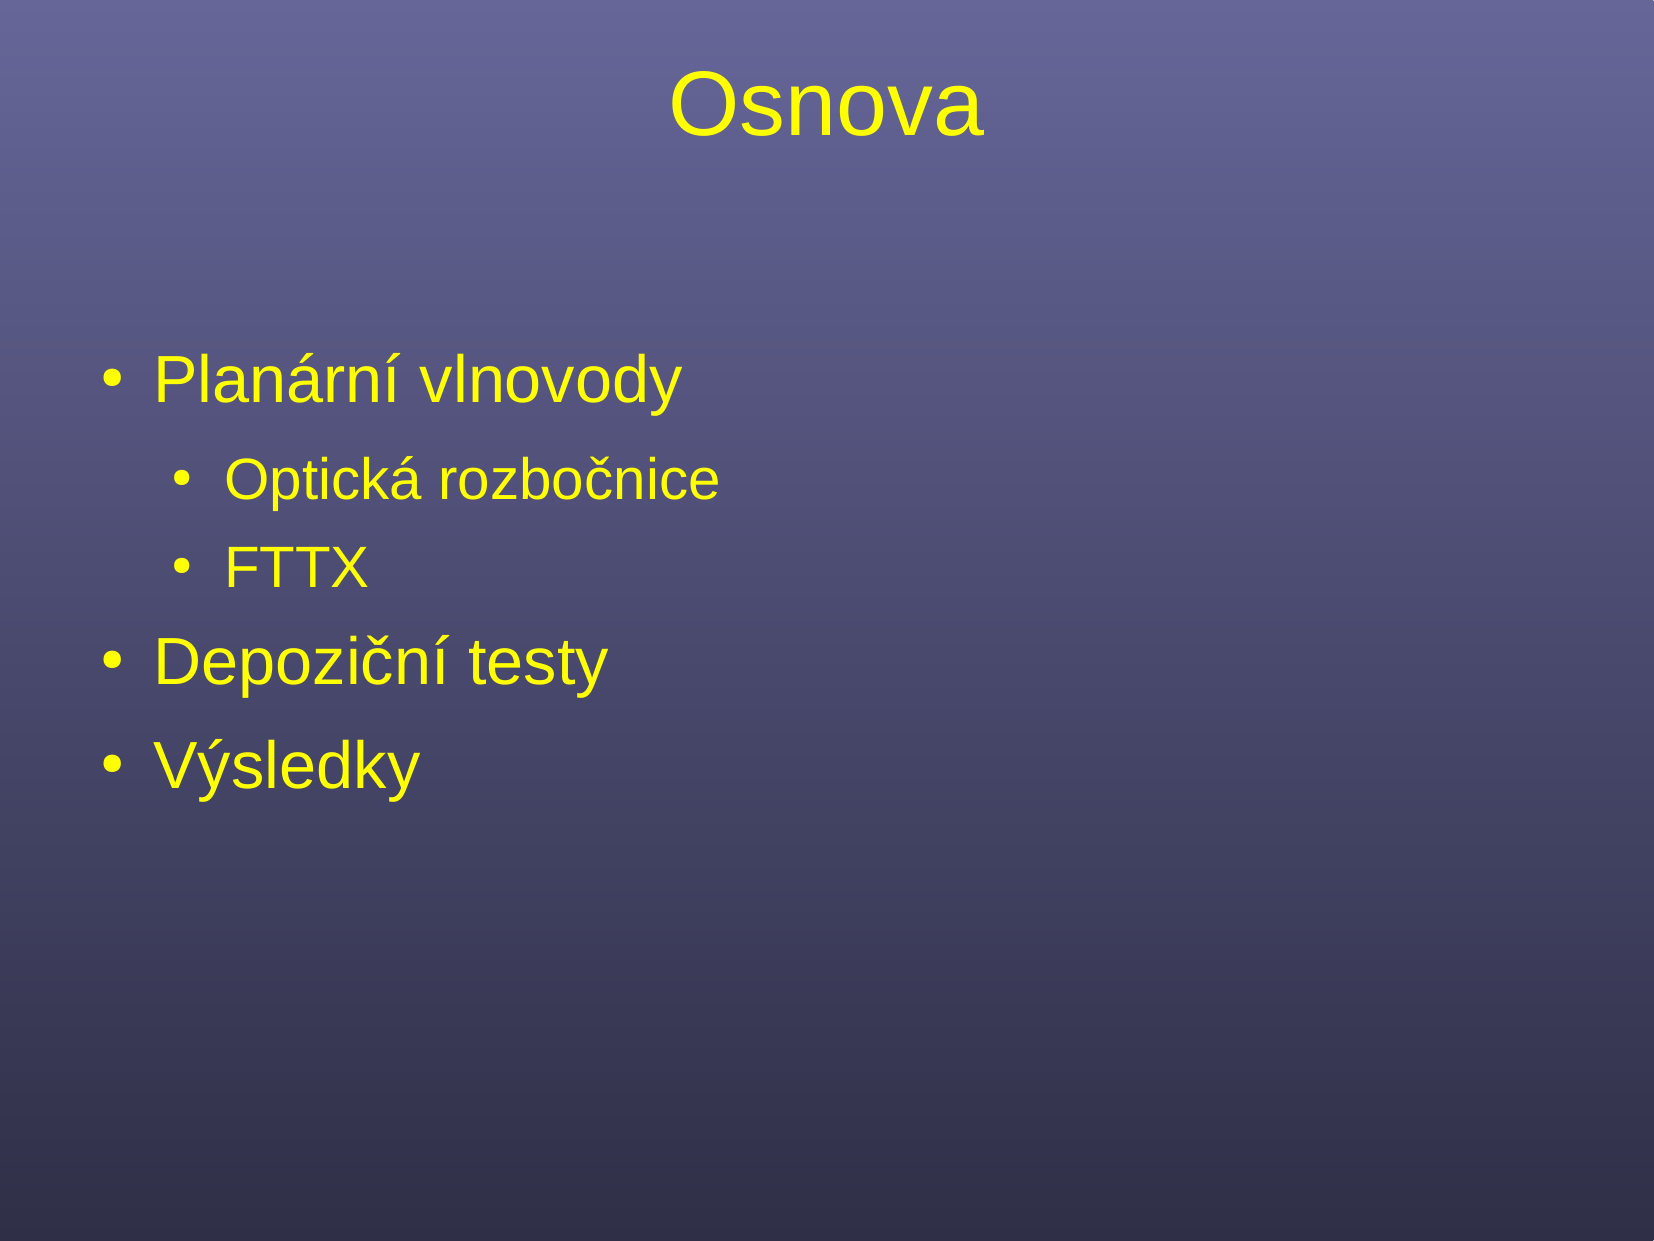

# Osnova
Planární vlnovody
Optická rozbočnice
FTTX
Depoziční testy
Výsledky